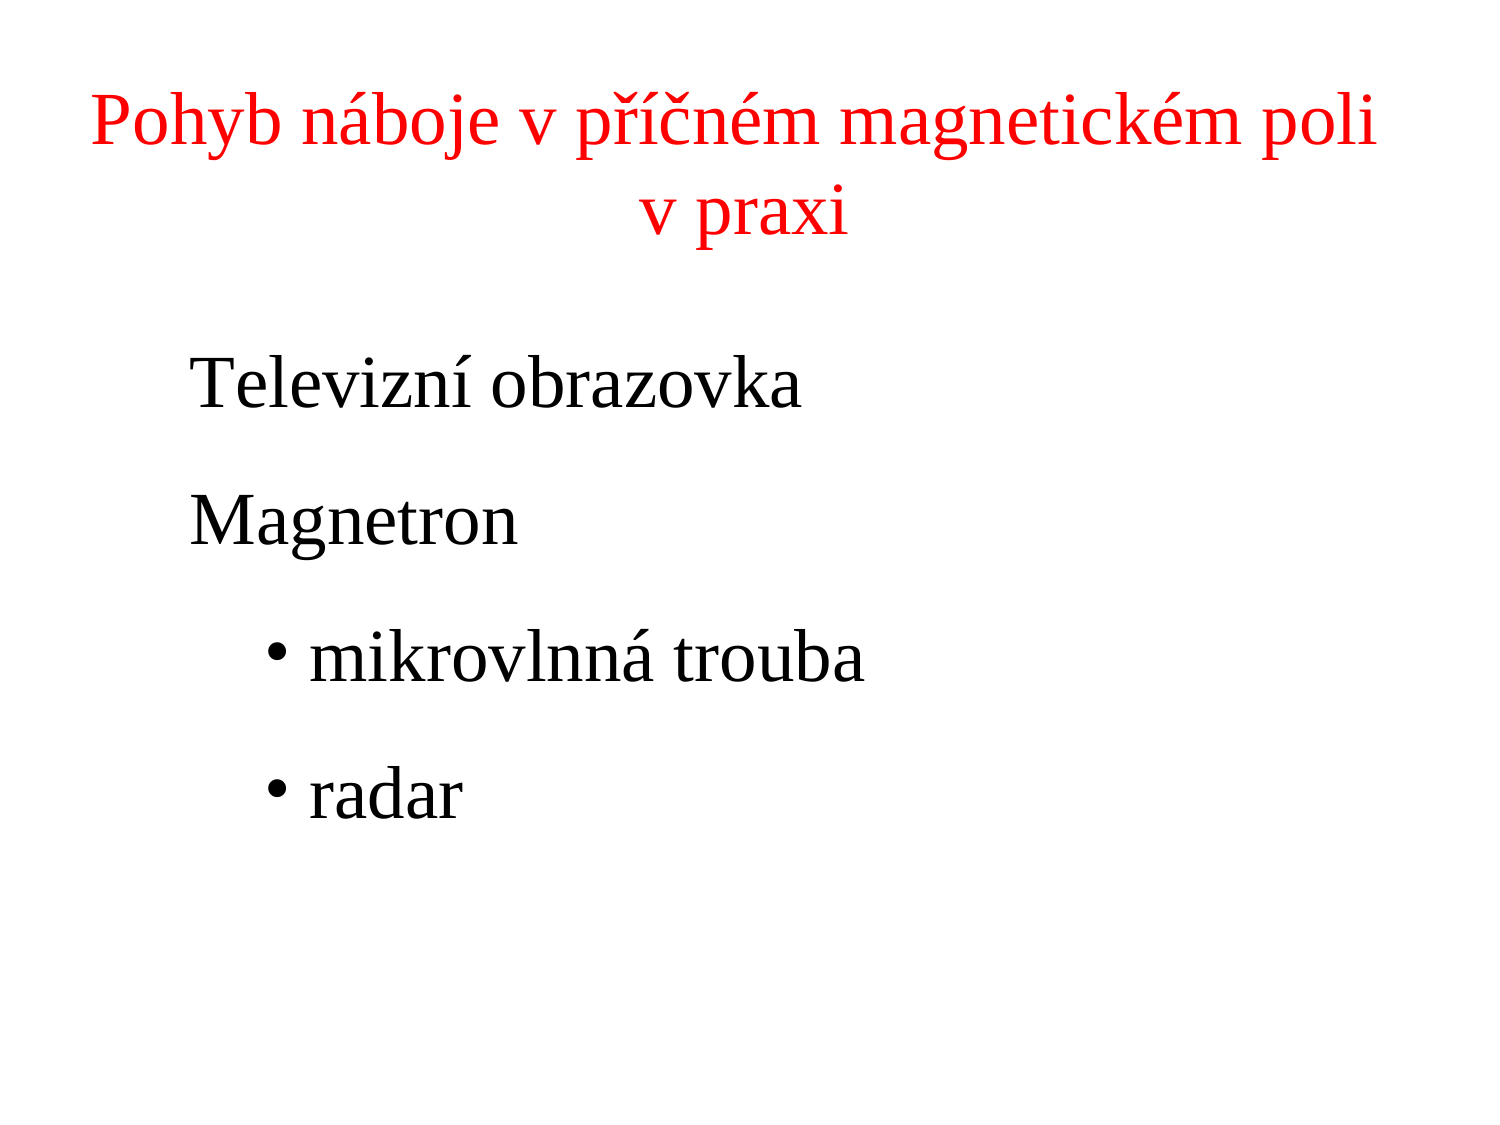

Pohyb náboje v příčném magnetickém poli
v praxi
Televizní obrazovka
Magnetron
 mikrovlnná trouba
 radar